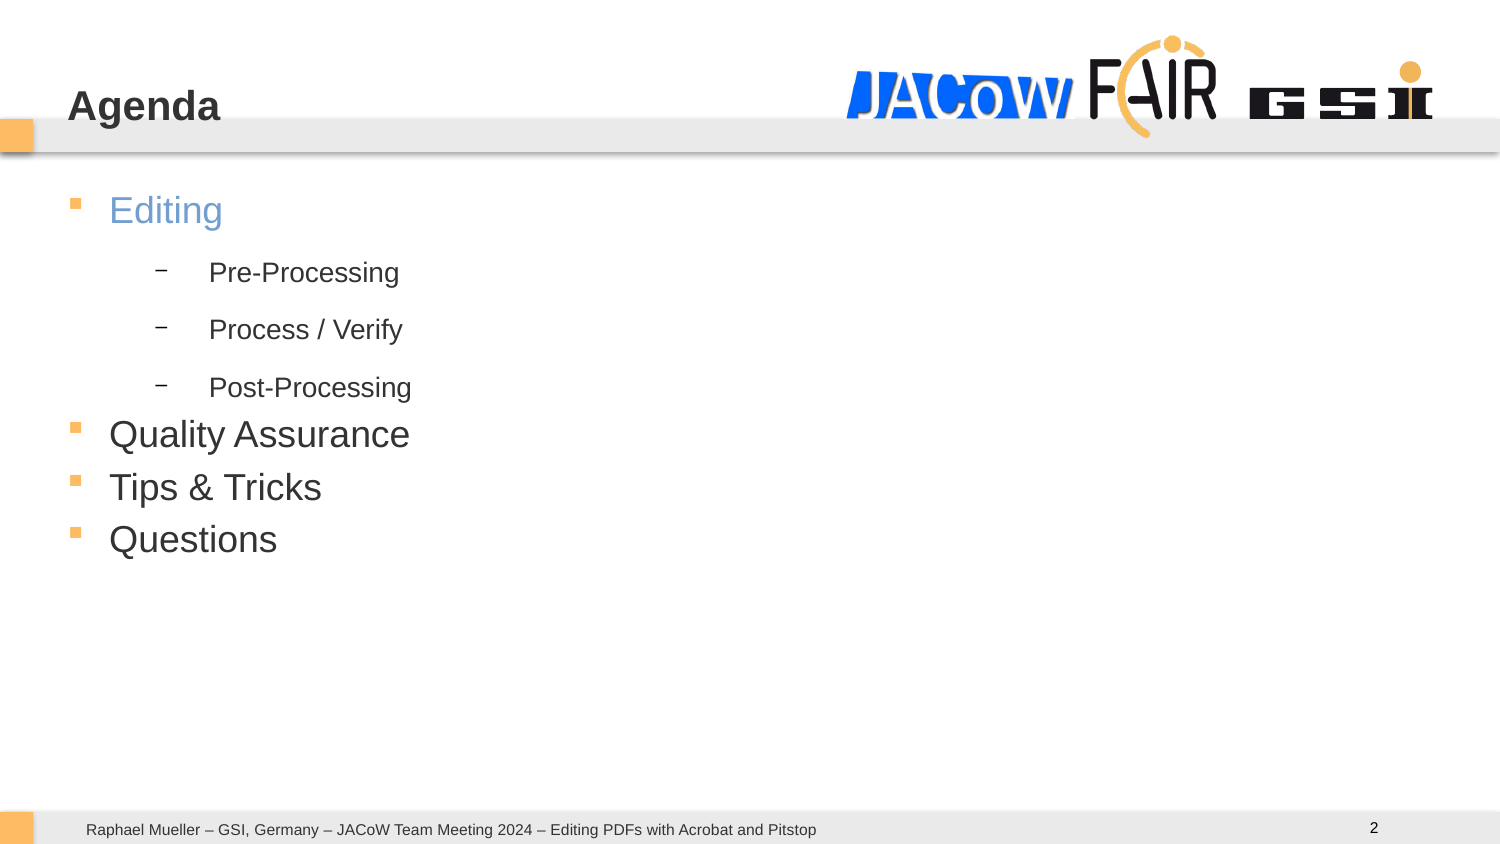

Agenda
# Editing
Pre-Processing
Process / Verify
Post-Processing
Quality Assurance
Tips & Tricks
Questions